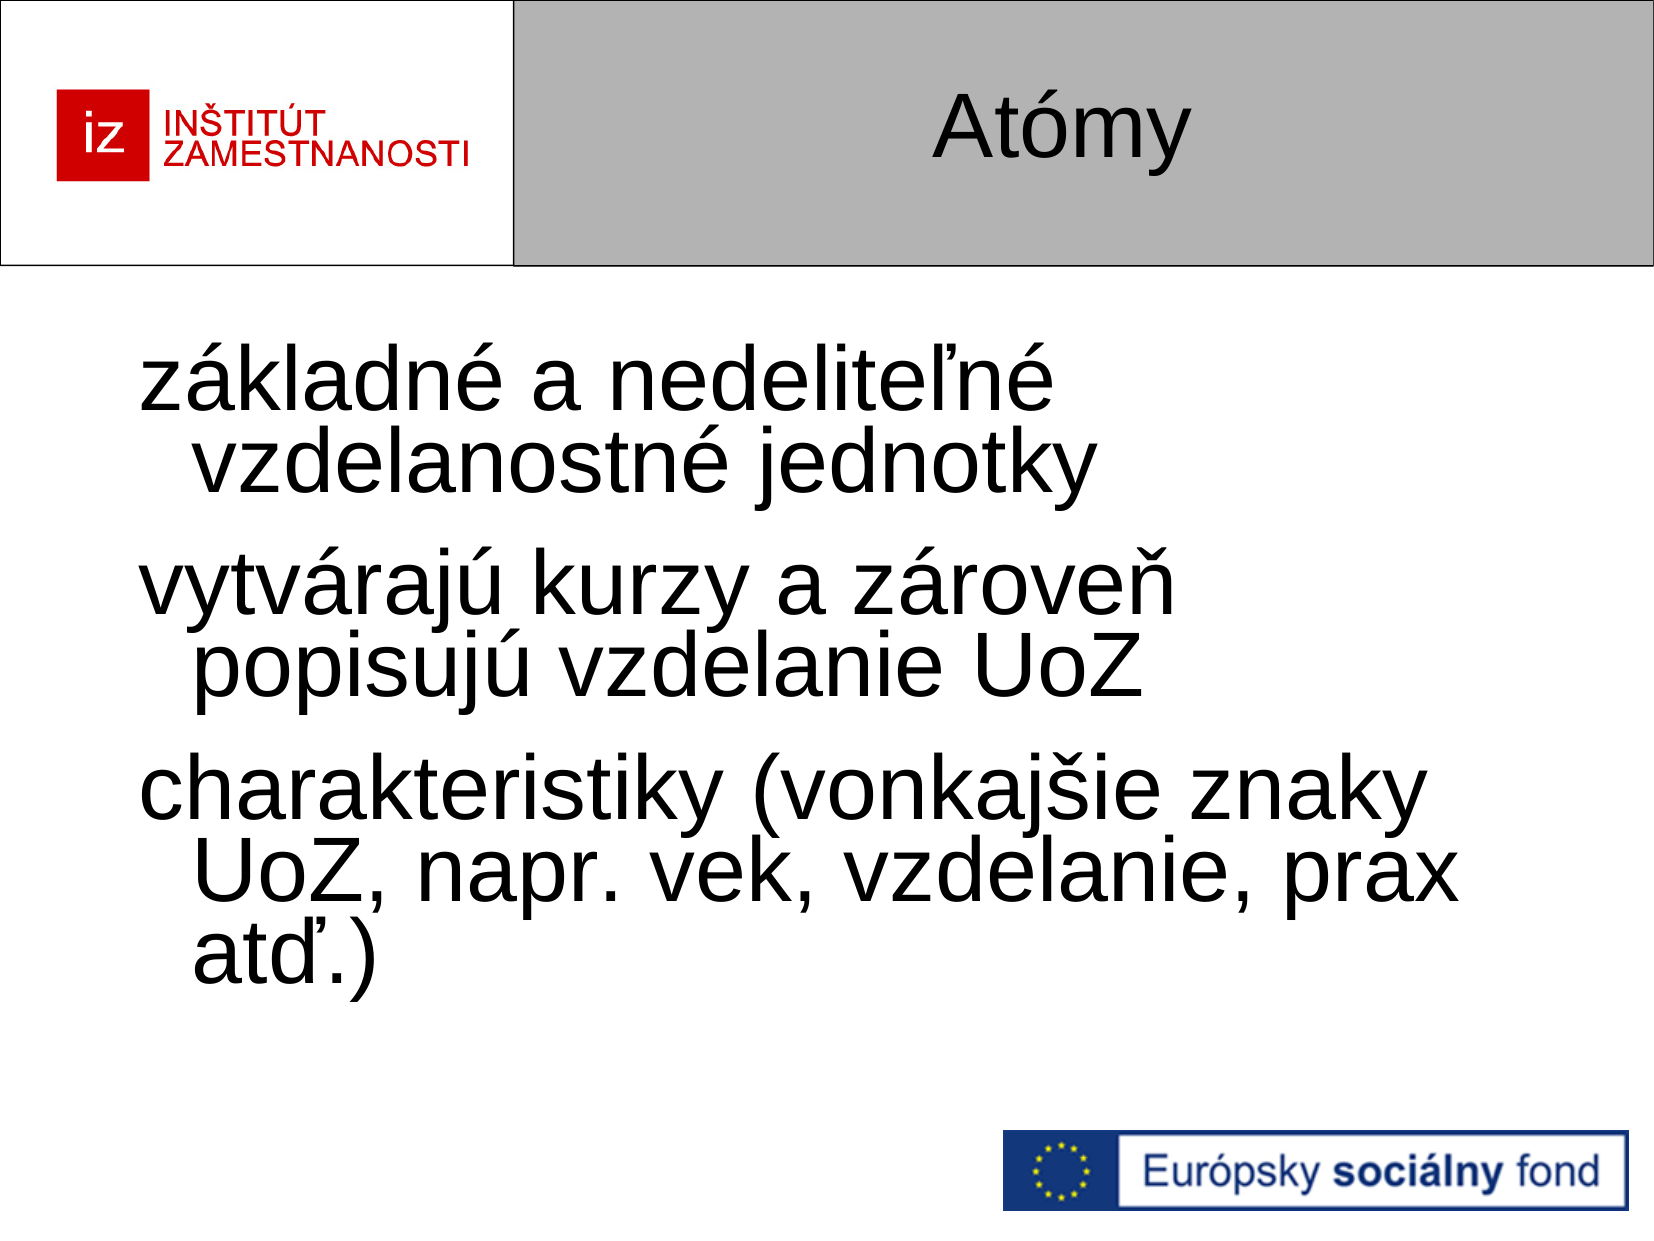

# Atómy
základné a nedeliteľné vzdelanostné jednotky
vytvárajú kurzy a zároveň popisujú vzdelanie UoZ
charakteristiky (vonkajšie znaky UoZ, napr. vek, vzdelanie, prax atď.)